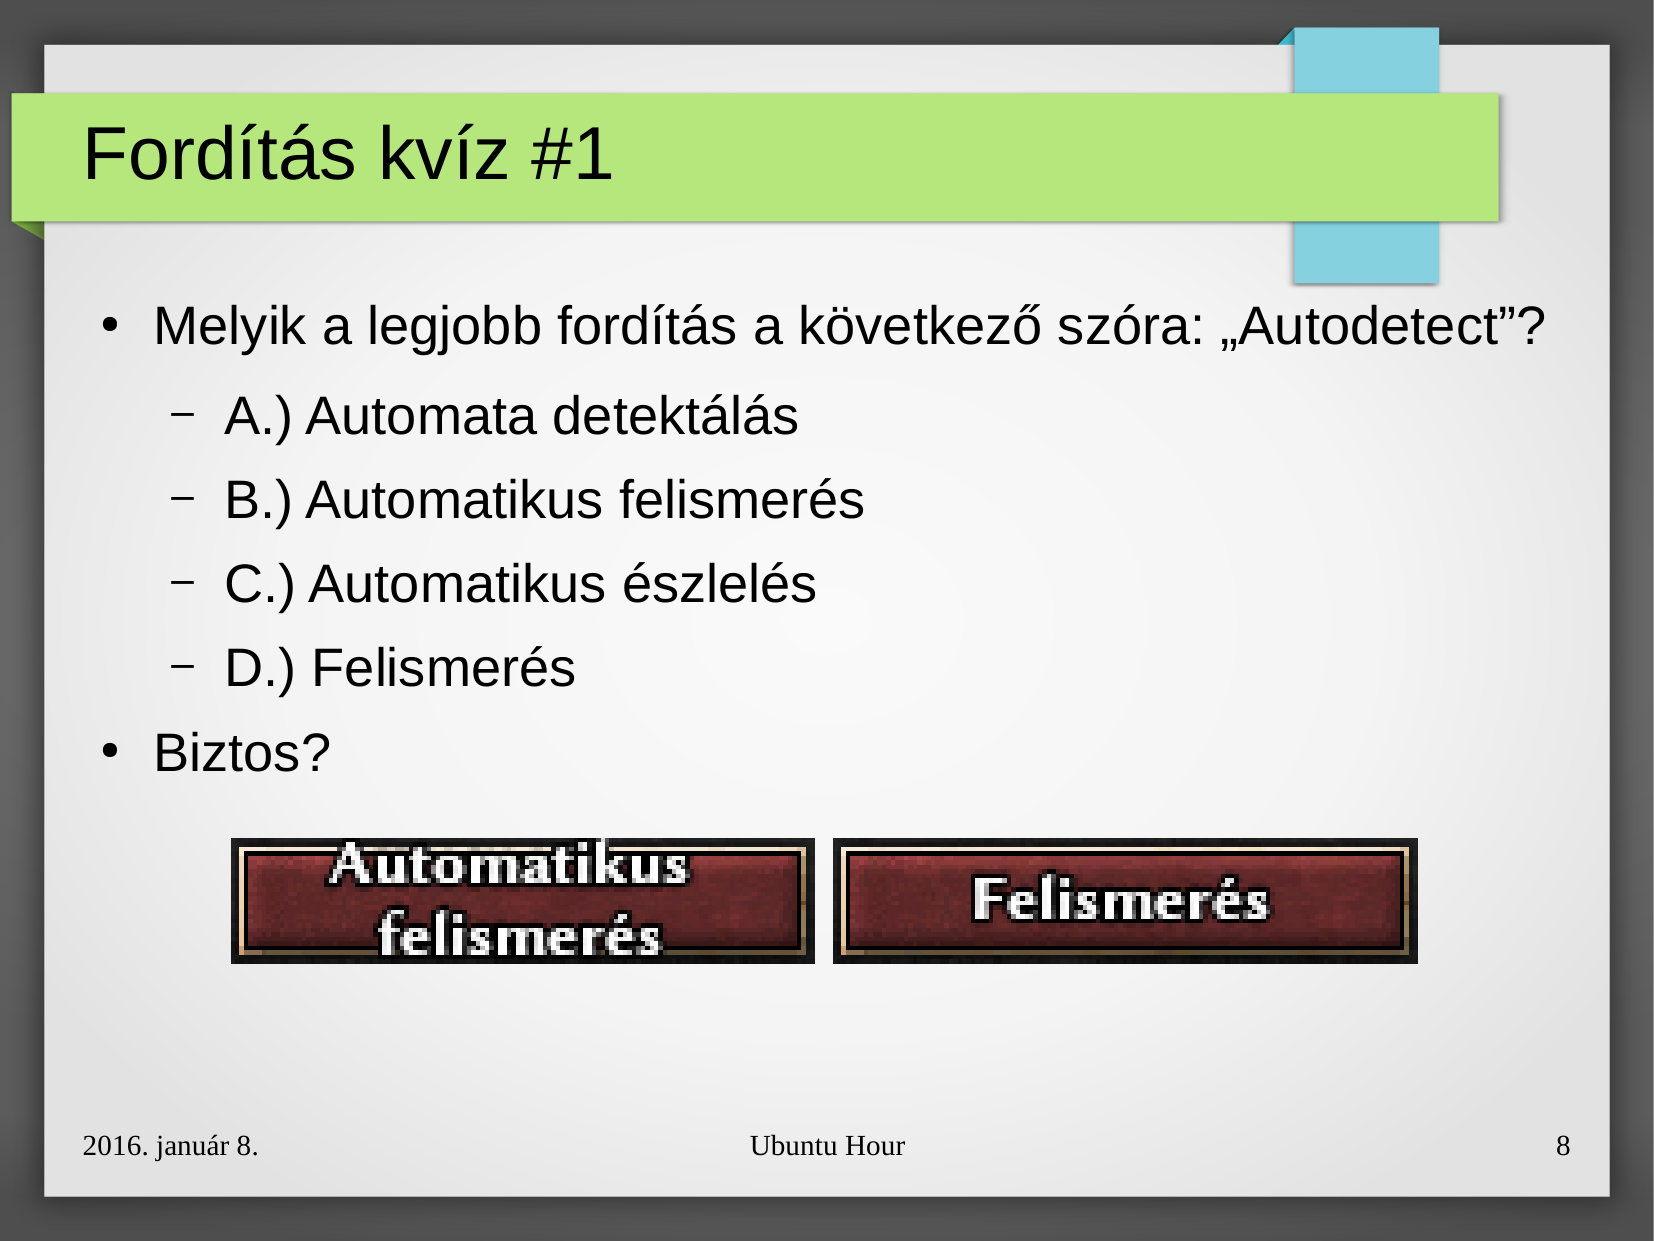

# Fordítás kvíz #1
Melyik a legjobb fordítás a következő szóra: „Autodetect”?
A.) Automata detektálás
B.) Automatikus felismerés
C.) Automatikus észlelés
D.) Felismerés
Biztos?
2016. január 8.
Ubuntu Hour
8